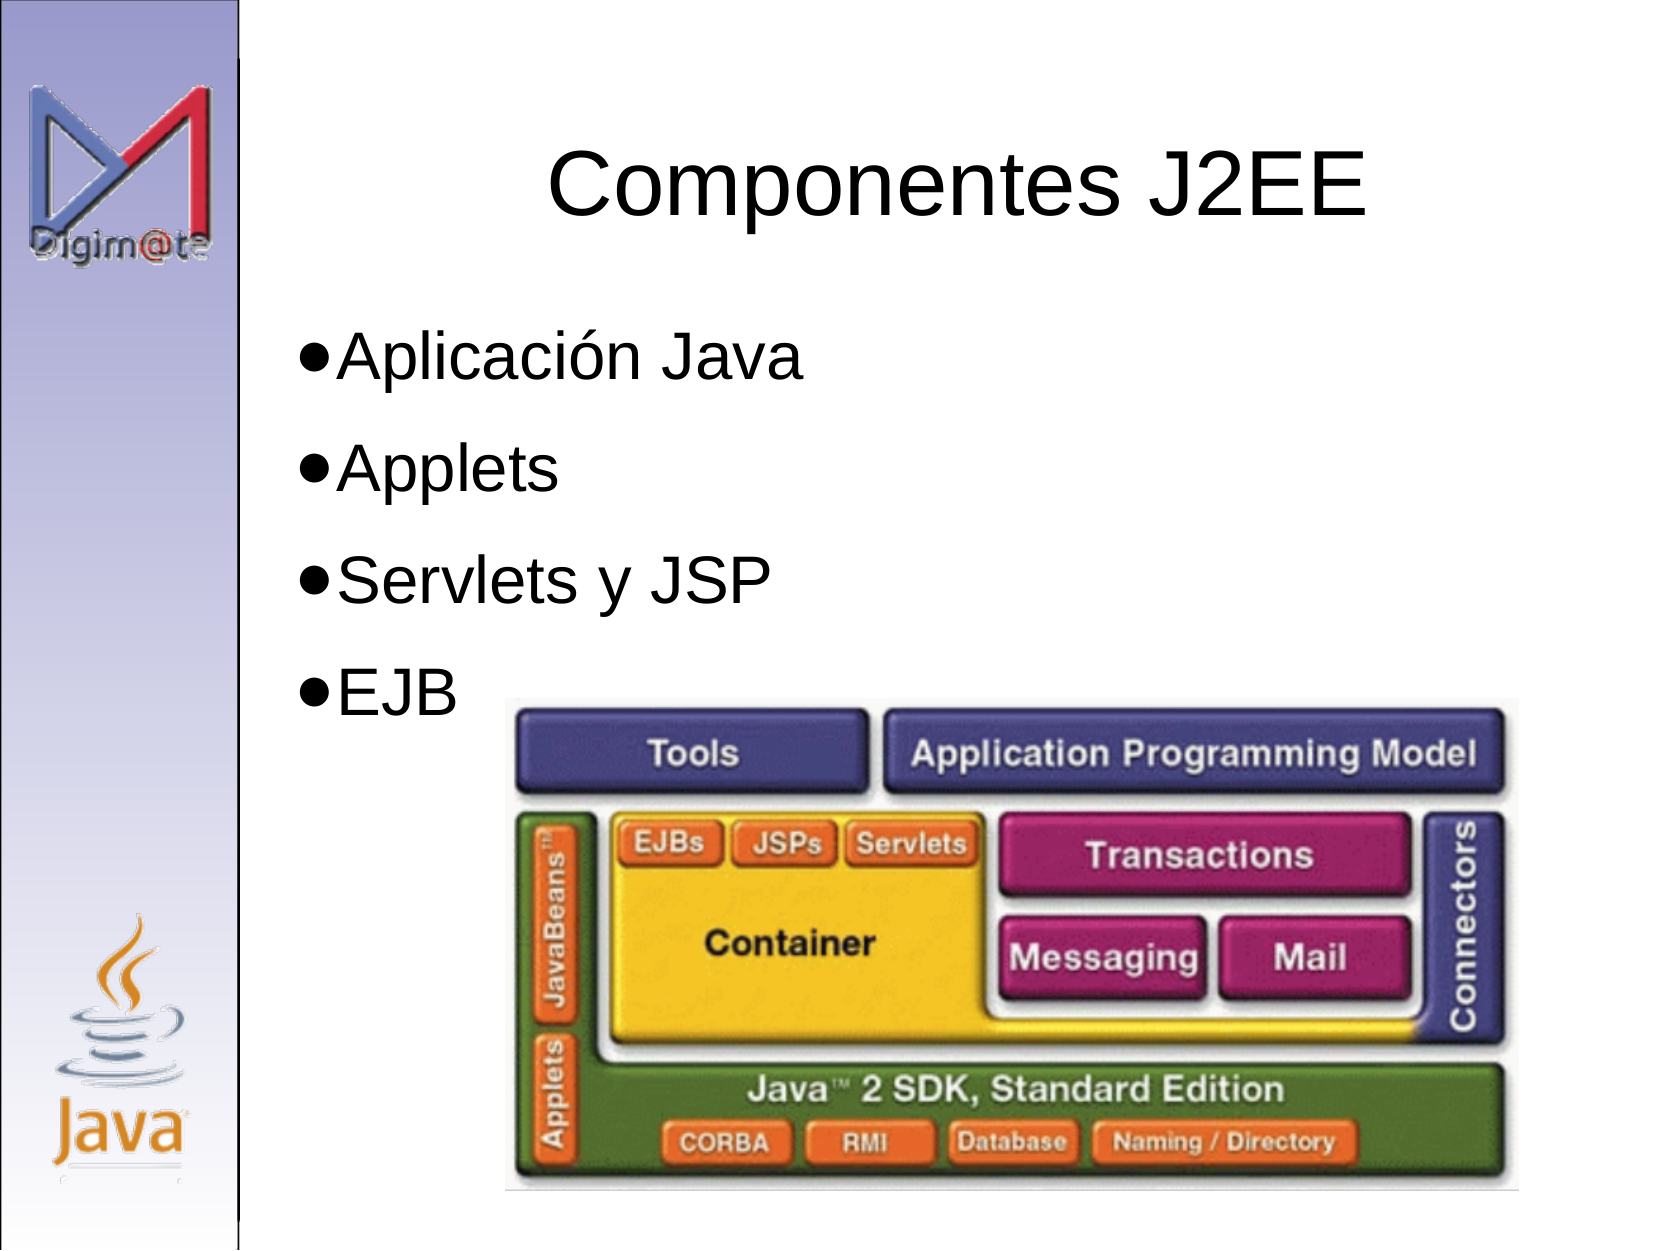

# Componentes J2EE
Aplicación Java
Applets
Servlets y JSP
EJB